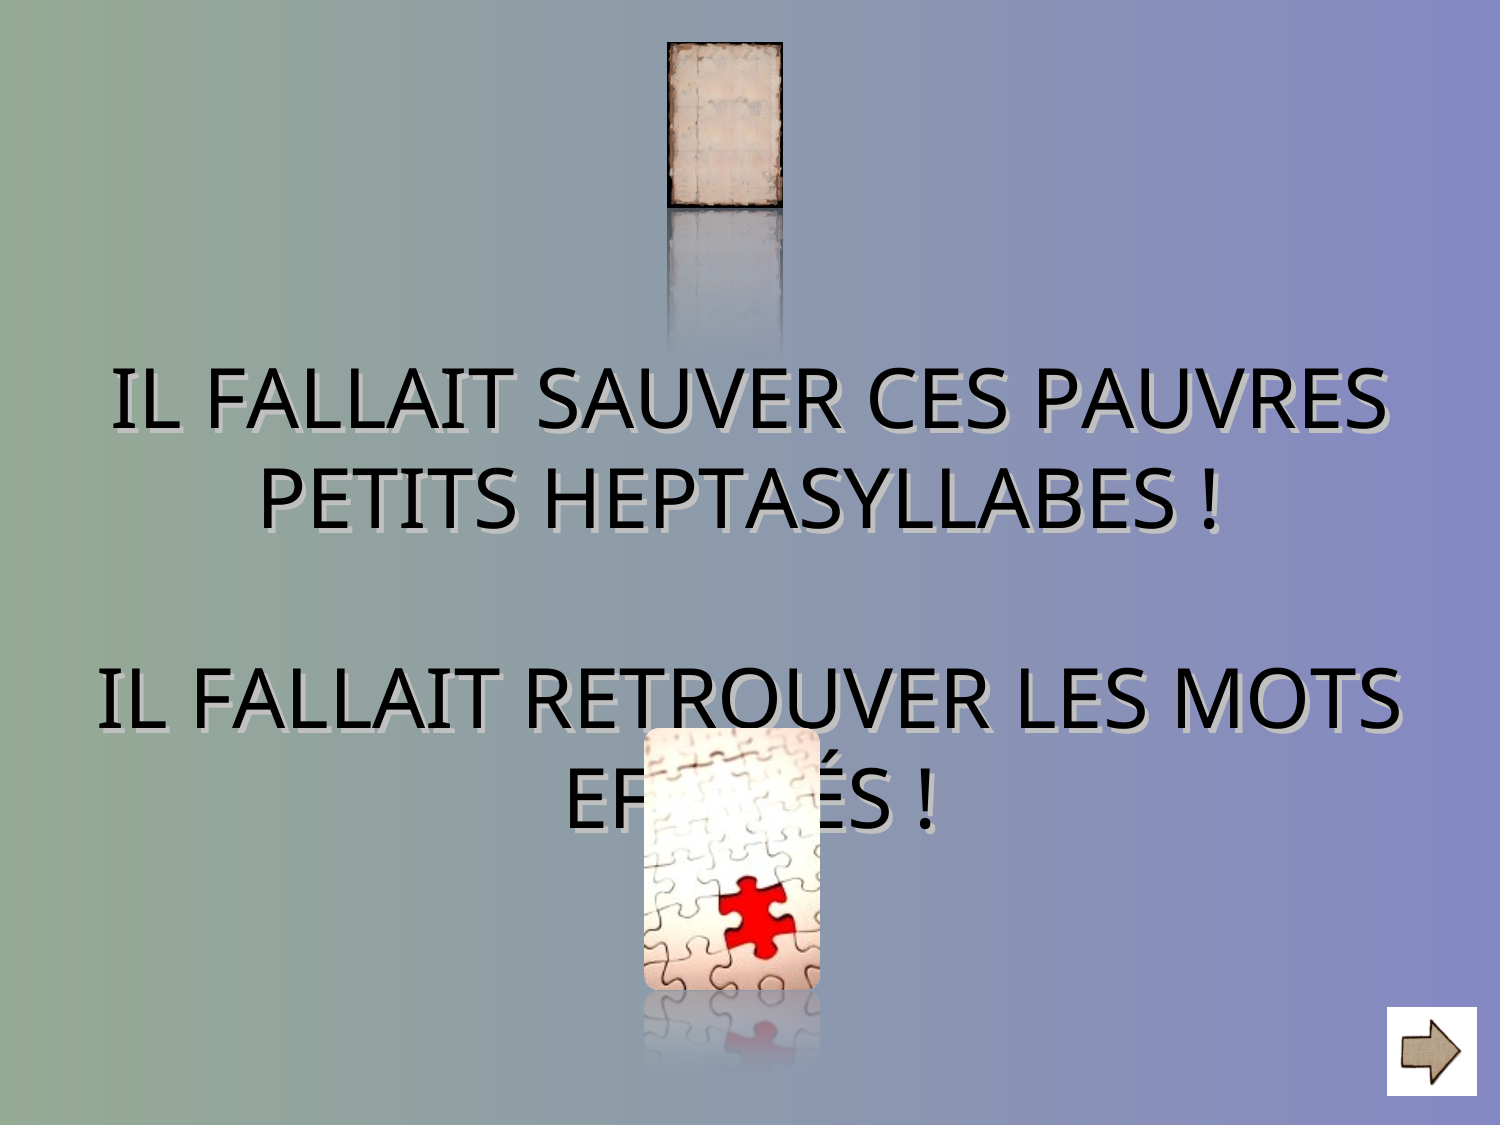

IL FALLAIT SAUVER CES PAUVRES PETITS HEPTASYLLABES !
IL FALLAIT RETROUVER LES MOTS EFFACÉS !